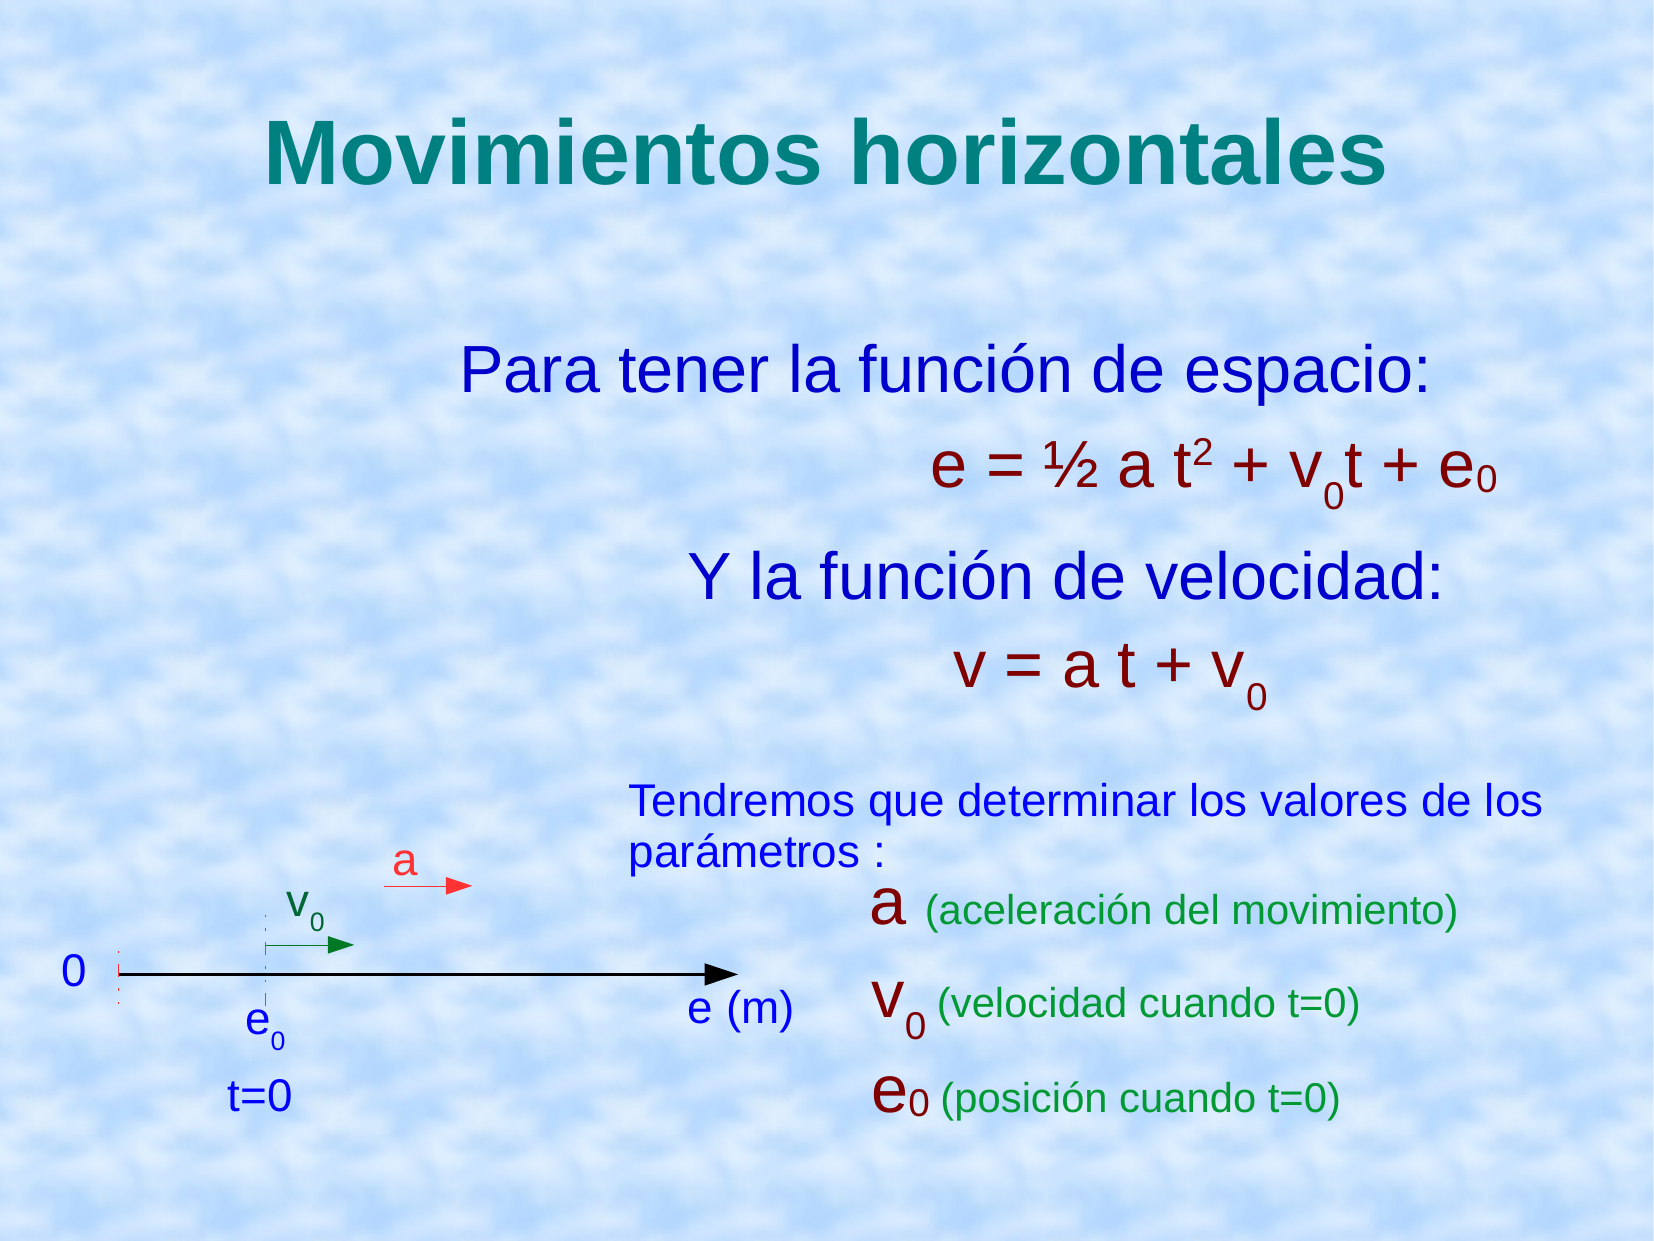

# Movimientos horizontales
 Para tener la función de espacio:
e = ½ a t2 + v0t + e0
Y la función de velocidad:
v = a t + v0
Tendremos que determinar los valores de los parámetros :
a
a (aceleración del movimiento)
v0
0
v0 (velocidad cuando t=0)
e (m)
e0
e0 (posición cuando t=0)
t=0
la relación entre ω y el periodo T es
ω = 2π/T
la relación entre ω y el periodo T es
ω = 2π/T
la relación entre ω y el periodo T es
ω = 2π/T